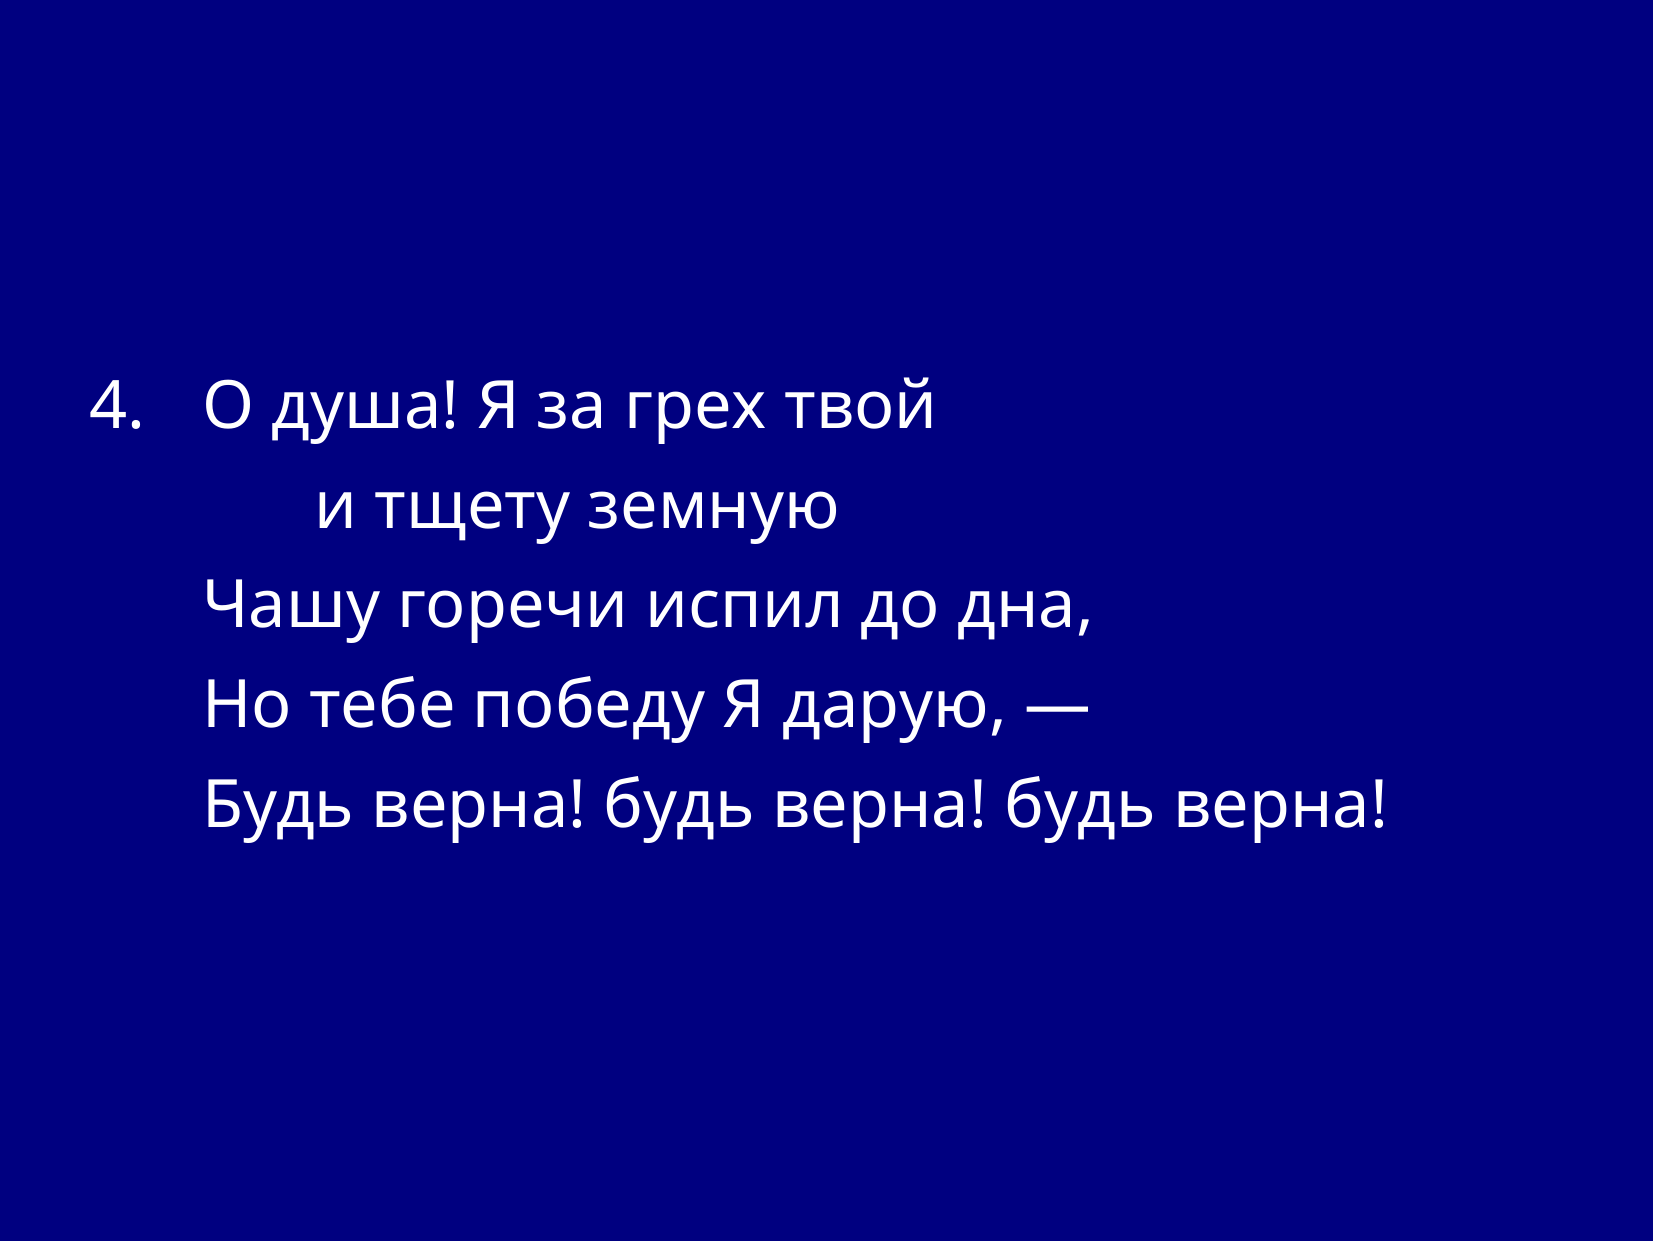

4.	О душа! Я за грех твой
		и тщету земную
	Чашу горечи испил до дна,
	Но тебе победу Я дарую, —
	Будь верна! будь верна! будь верна!